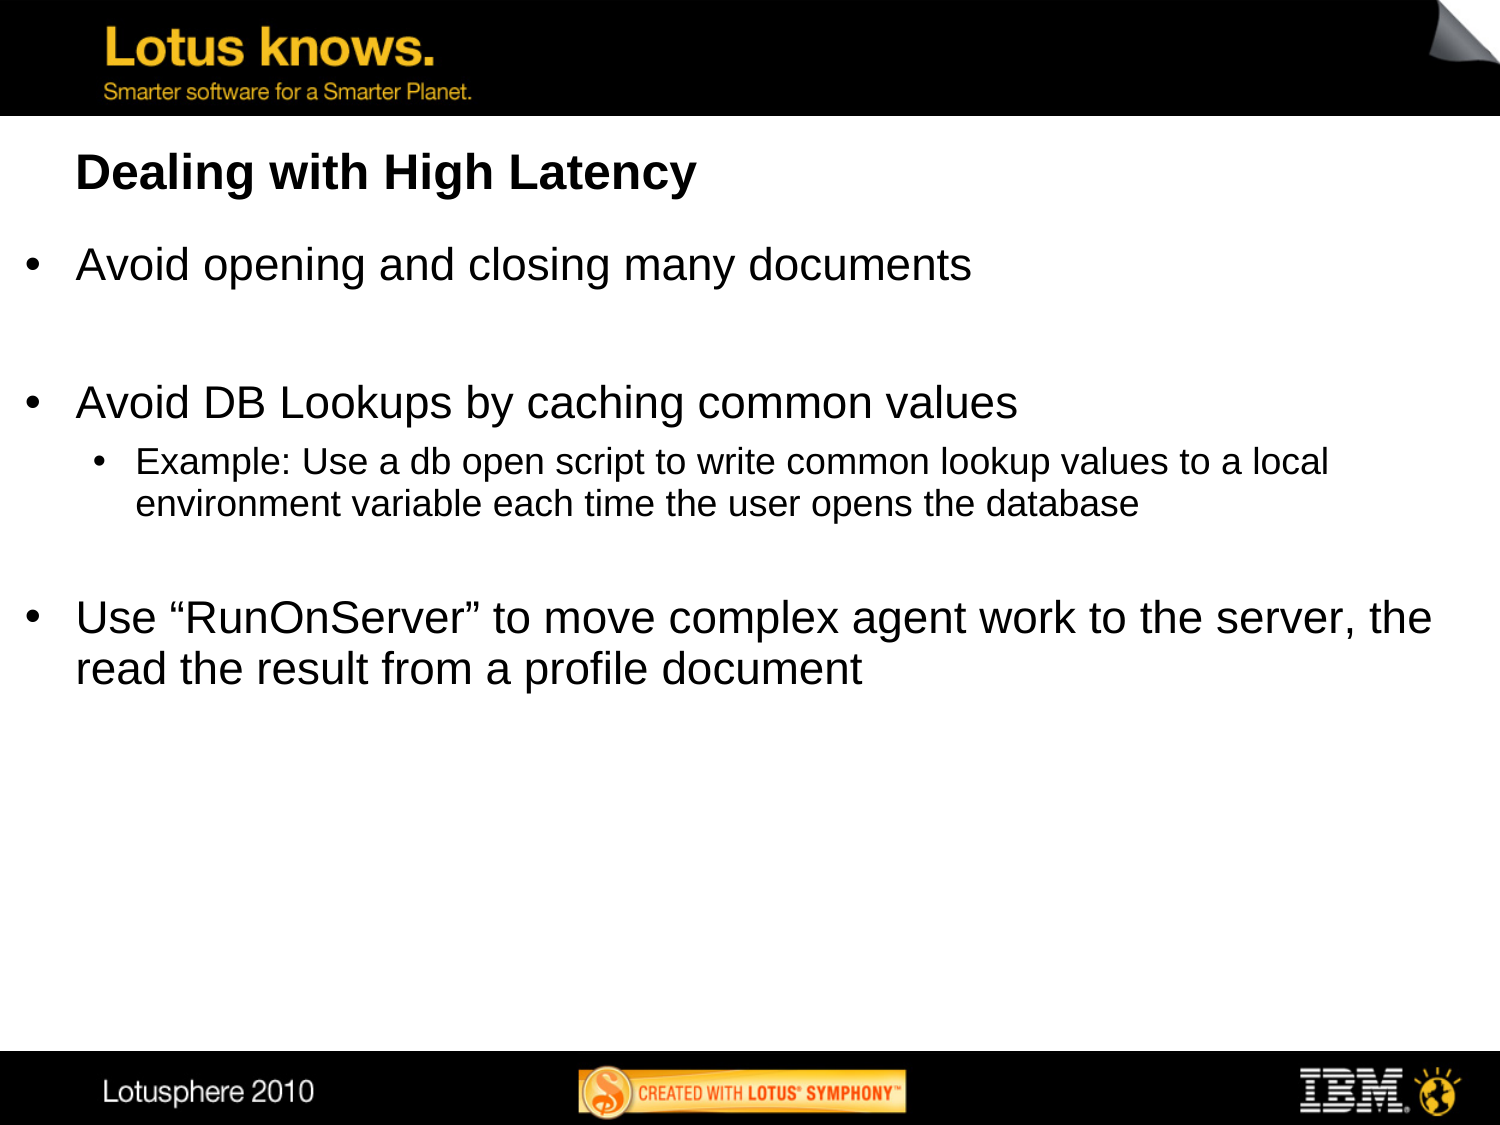

# Dealing with High Latency
Avoid opening and closing many documents
Avoid DB Lookups by caching common values
Example: Use a db open script to write common lookup values to a local environment variable each time the user opens the database
Use “RunOnServer” to move complex agent work to the server, the read the result from a profile document